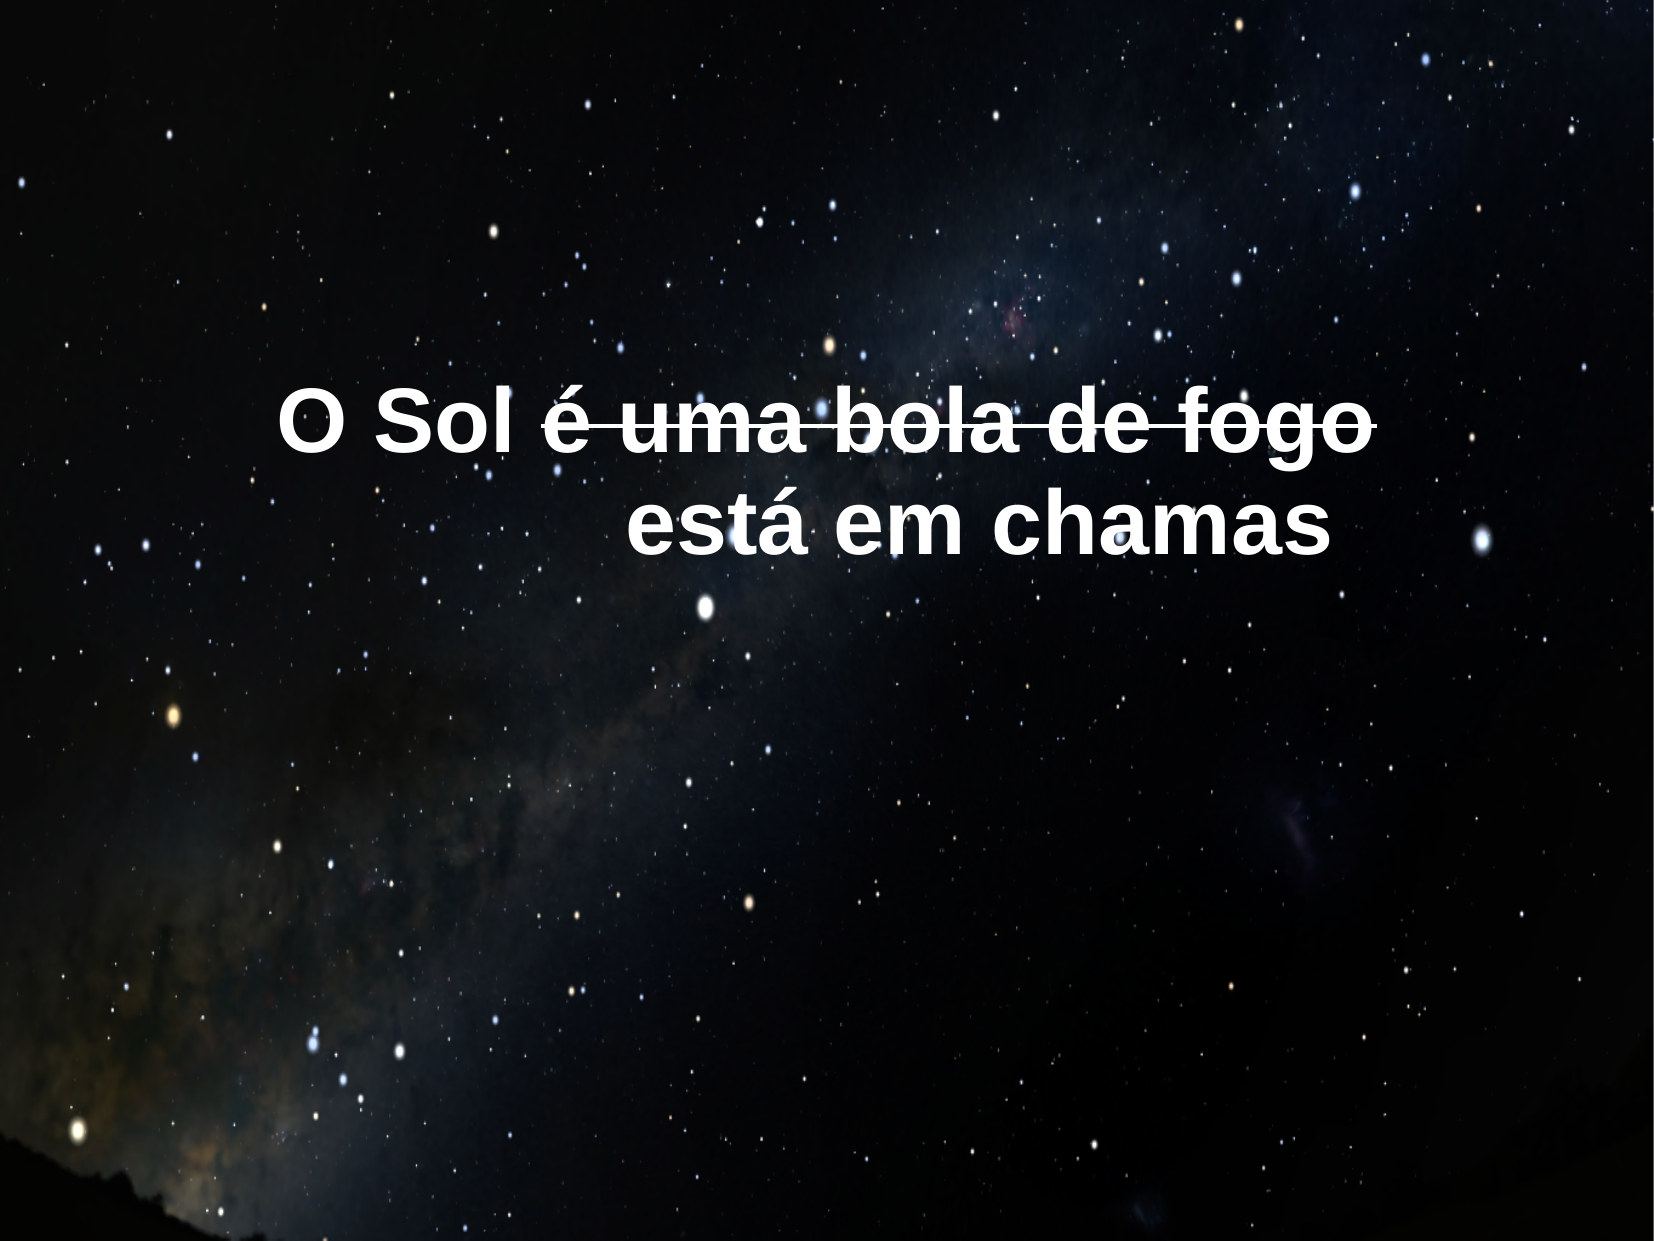

# O Sol é uma bola de fogo está em chamas